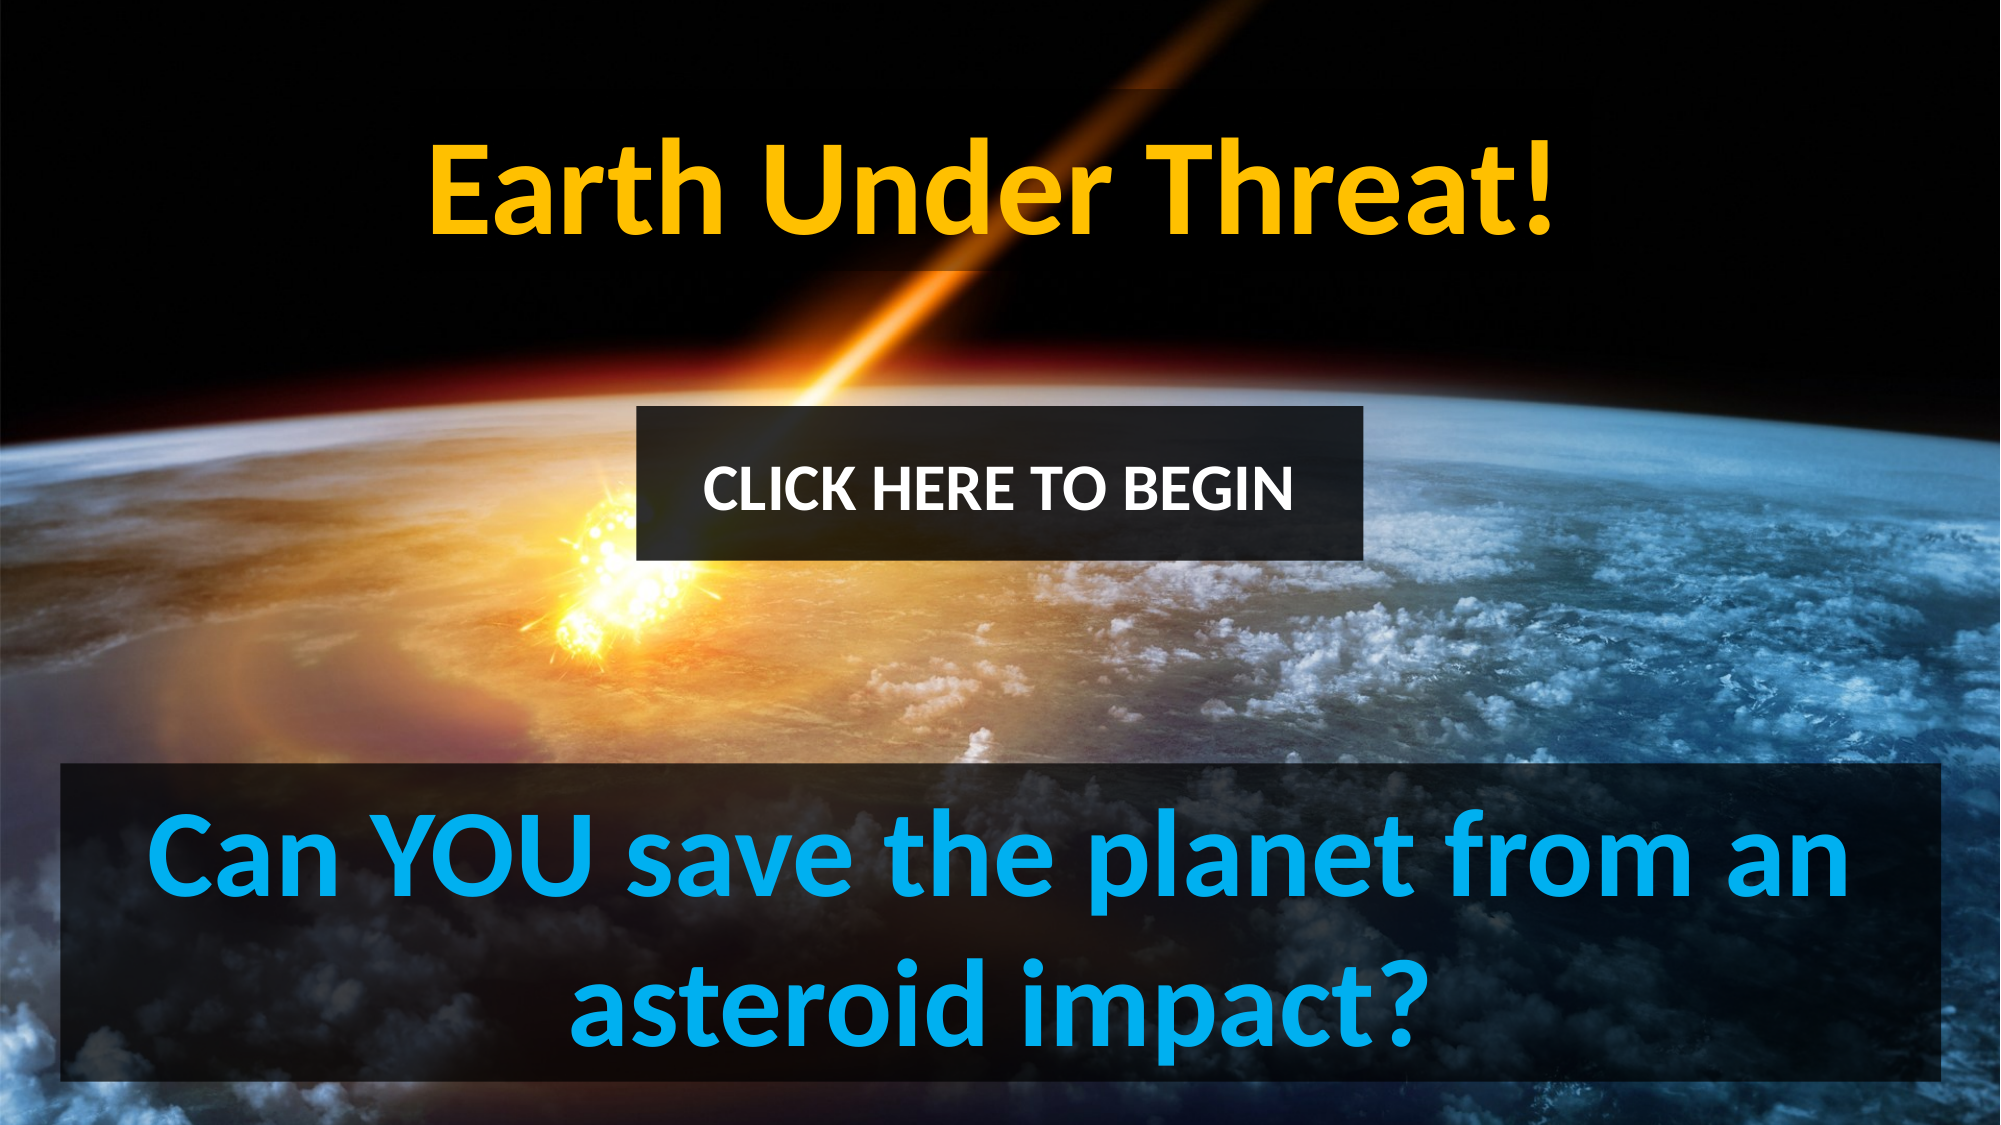

Earth Under Threat!
CLICK HERE TO BEGIN
Can YOU save the planet from an asteroid impact?